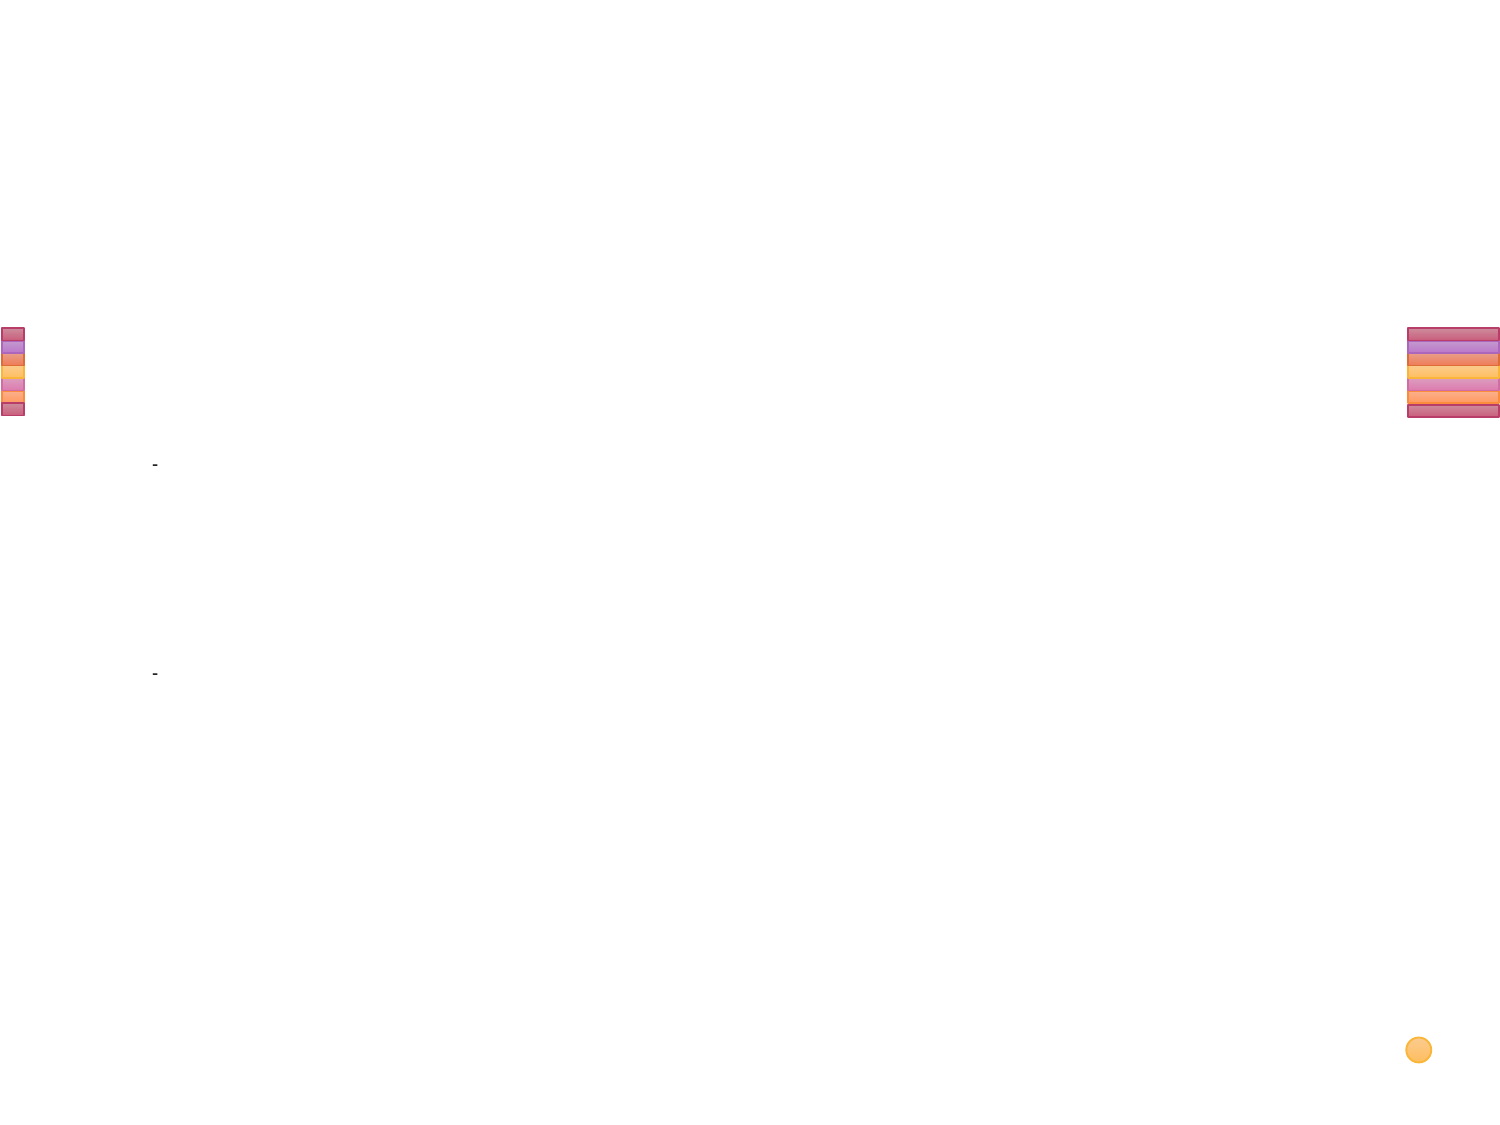

V.- FLEXIBILIDAD ESPACIAL
(II)
# VI.1.- Movilidad geográfica individual
VI.1.1.- Las causas justificantes
ETOP: comunes a la individual (art.40.1 ET) y a la colectiva (art.40.2) y prácticamente idénticas a las que justifican la modificación sustancial de las condiciones de trabajo de origen contractual, sea individual o colectiva(art.41.1 y2)
Ampliación del ámbito de la justificación, que pasa de unos objetivos concretos: (mejorar la situación de la empresa a través de una más adecuada organización de sus recursos que favorezca su posición competitiva en el mercado o una mejor respuesta a las exigencias de la demanda), a una mera relación con la competitividad, productividad u organización técnica del trabajo en la empresa o las contrataciones referidas a la actividad empresarial, (Las contrataciones referidas a la actividad empresarial (causa productiva) es la única diferencia de la definición de las causas ETOP en la movilidad geográfica y en la modificación sustancial. )